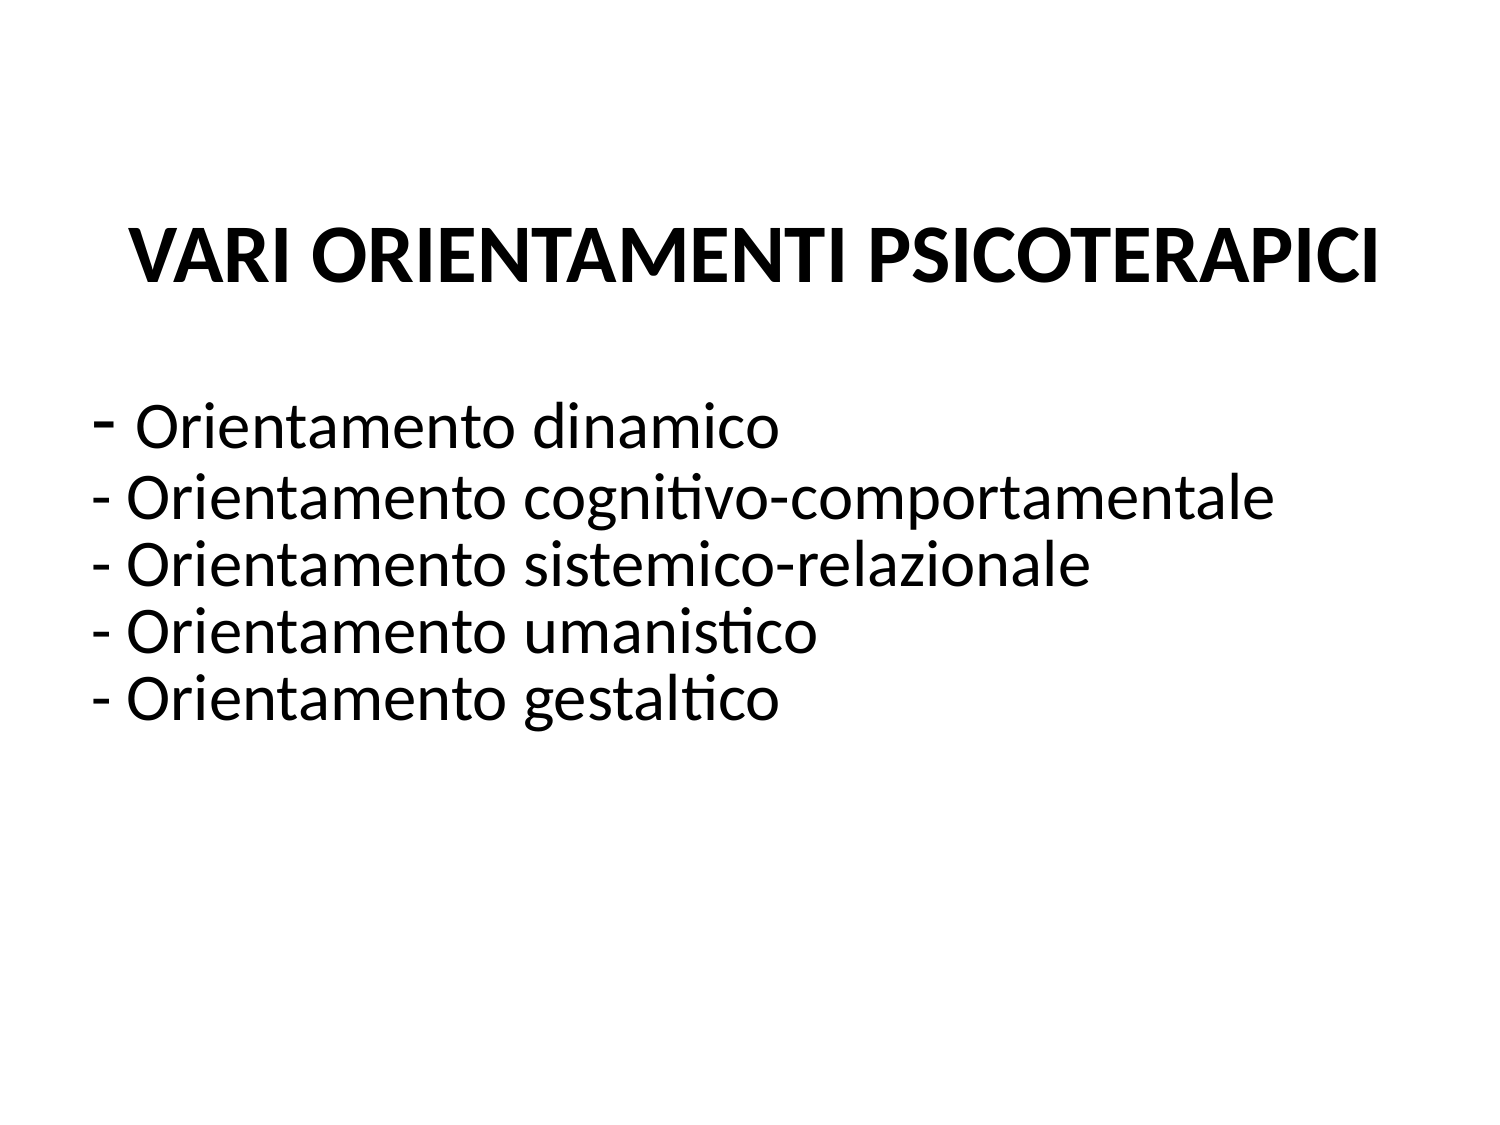

# VARI ORIENTAMENTI PSICOTERAPICI - Orientamento dinamico - Orientamento cognitivo-comportamentale - Orientamento sistemico-relazionale - Orientamento umanistico - Orientamento gestaltico